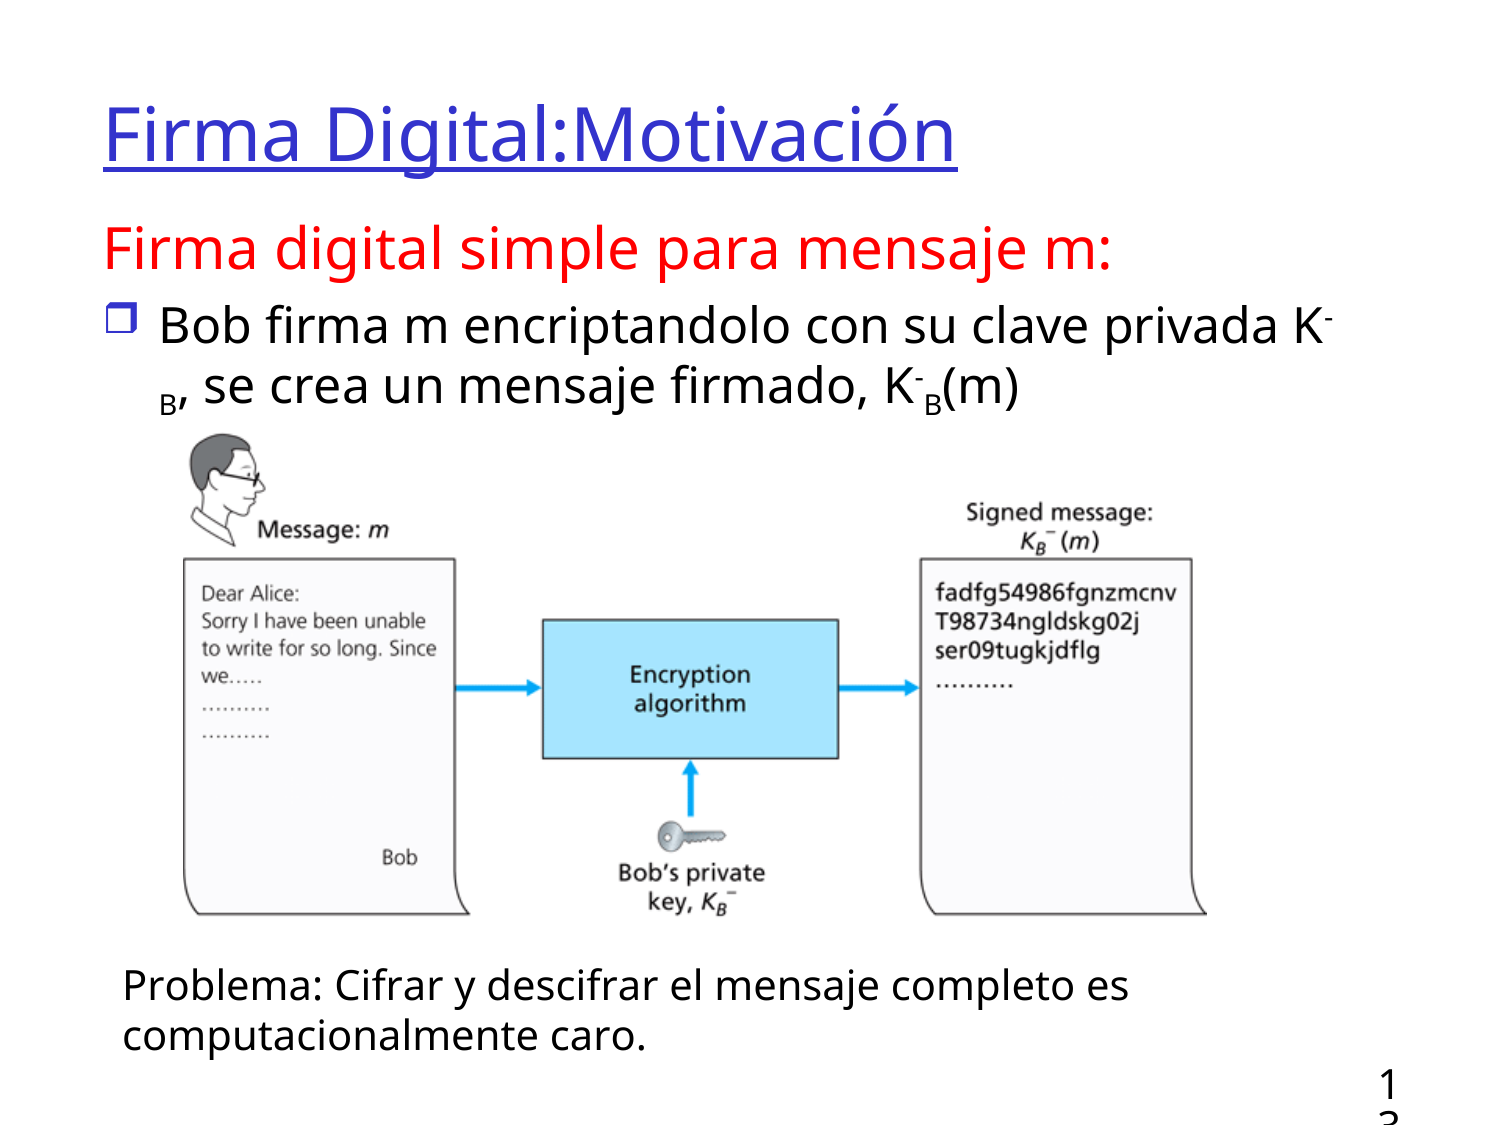

# Firma Digital:Motivación
Firma digital simple para mensaje m:
Bob firma m encriptandolo con su clave privada K-B, se crea un mensaje firmado, K-B(m)
Problema: Cifrar y descifrar el mensaje completo es
computacionalmente caro.
13